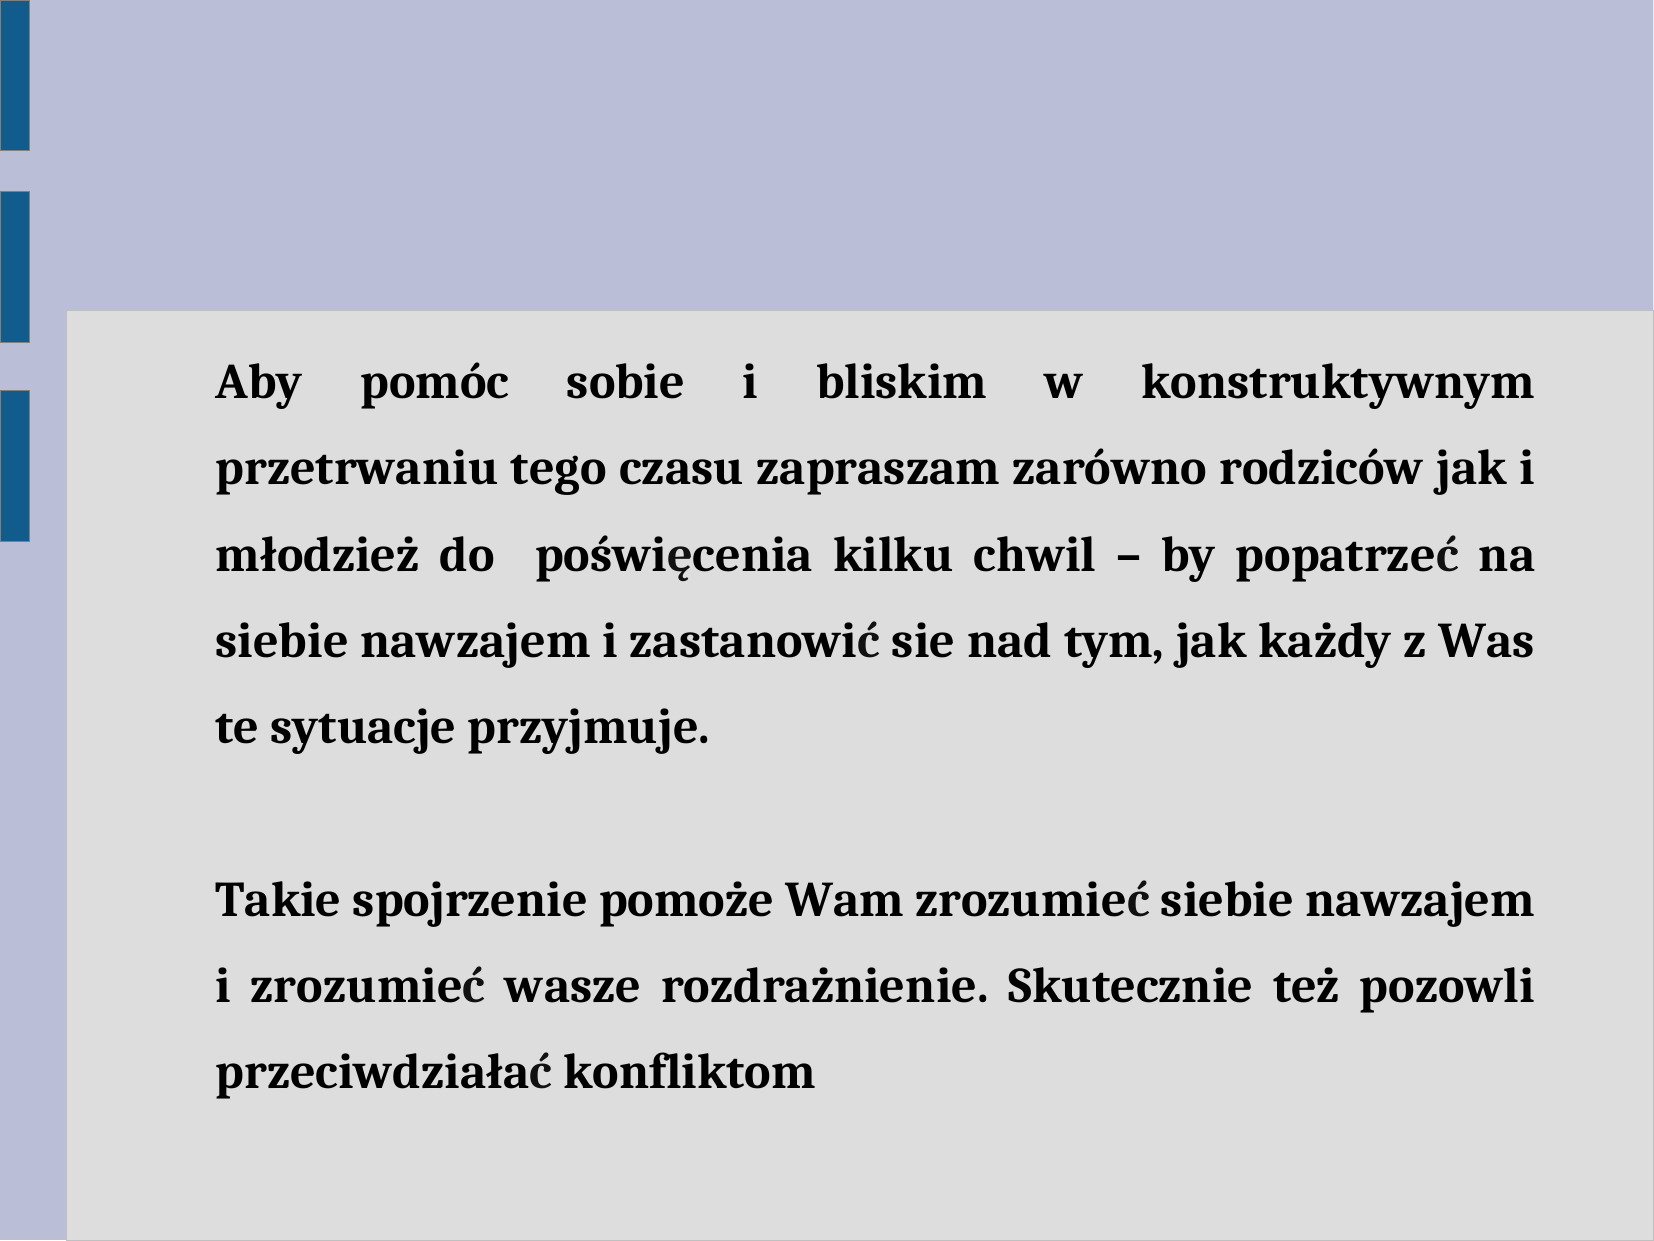

# Aby pomóc sobie i bliskim w konstruktywnym przetrwaniu tego czasu zapraszam zarówno rodziców jak i młodzież do poświęcenia kilku chwil – by popatrzeć na siebie nawzajem i zastanowić sie nad tym, jak każdy z Was te sytuacje przyjmuje.
Takie spojrzenie pomoże Wam zrozumieć siebie nawzajem i zrozumieć wasze rozdrażnienie. Skutecznie też pozowli przeciwdziałać konfliktom